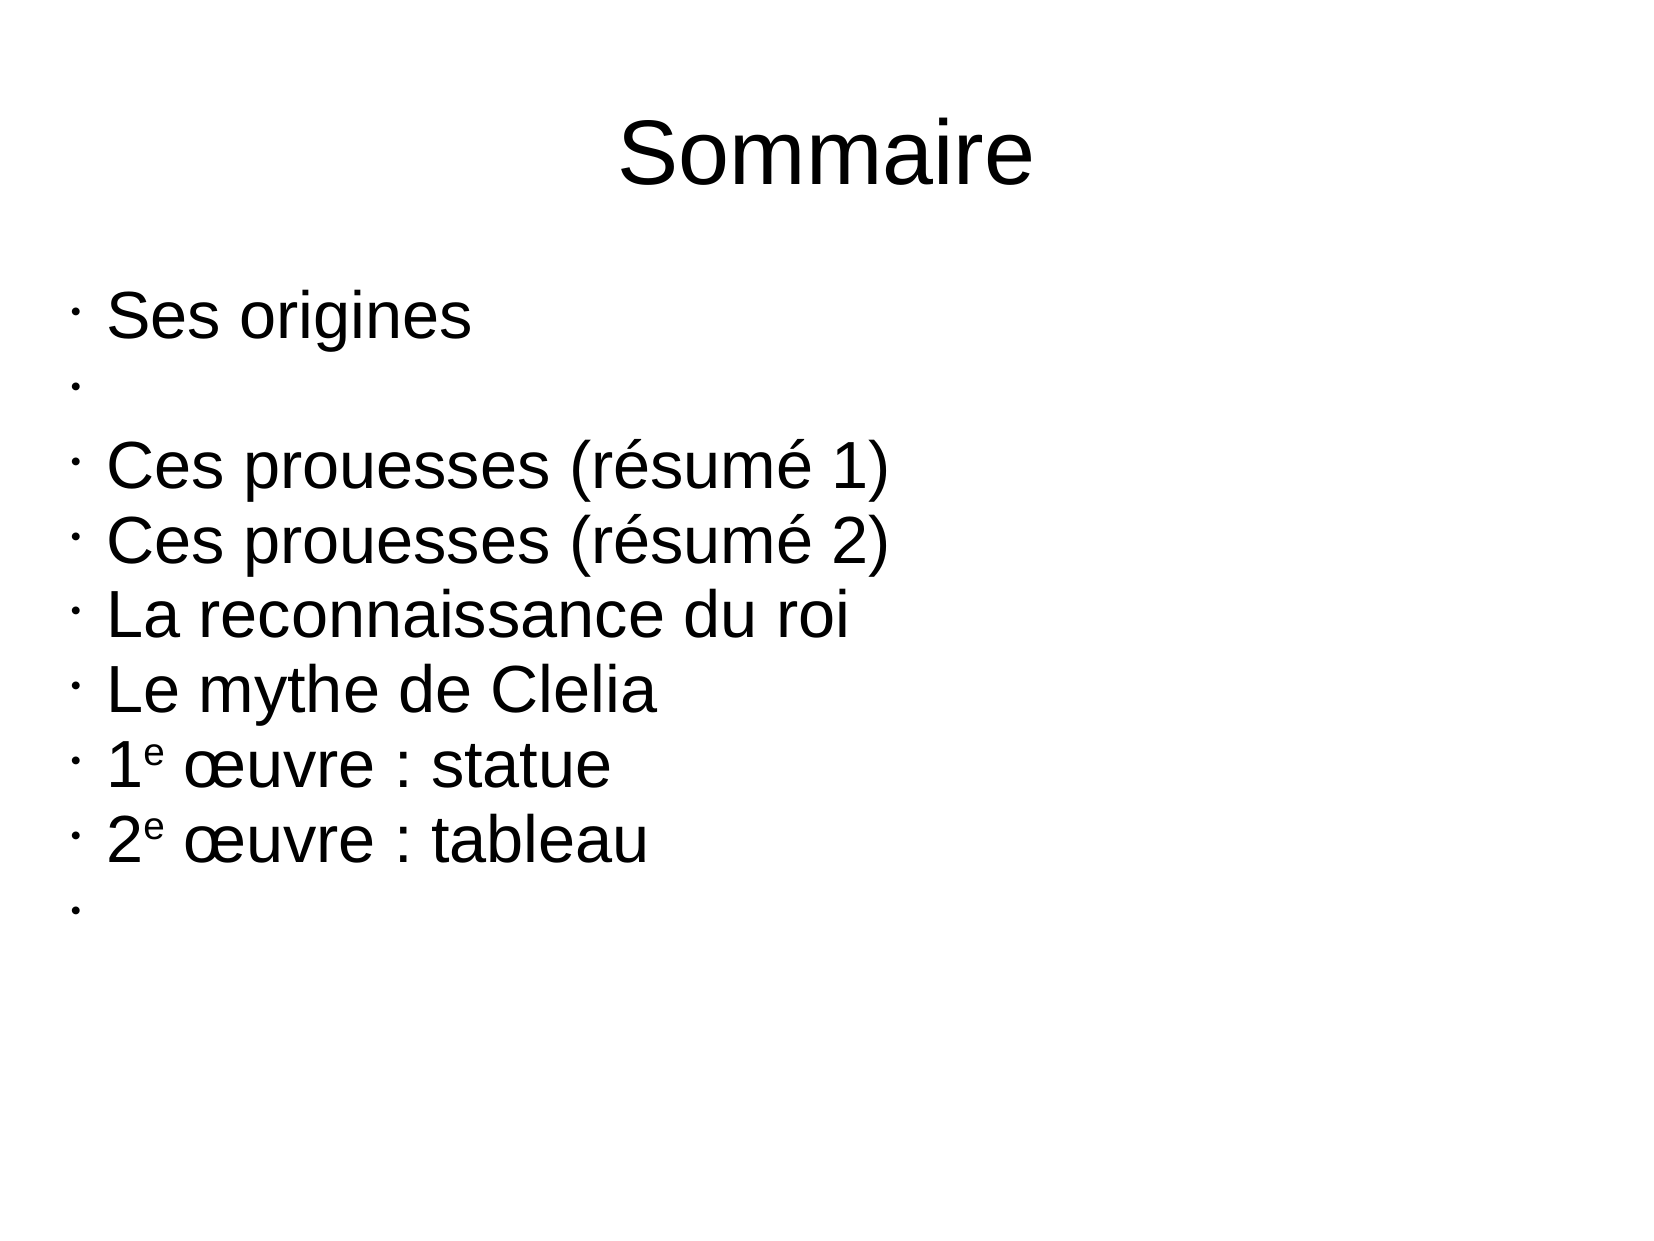

# Sommaire
Ses origines
Ces prouesses (résumé 1)
Ces prouesses (résumé 2)
La reconnaissance du roi
Le mythe de Clelia
1e œuvre : statue
2e œuvre : tableau